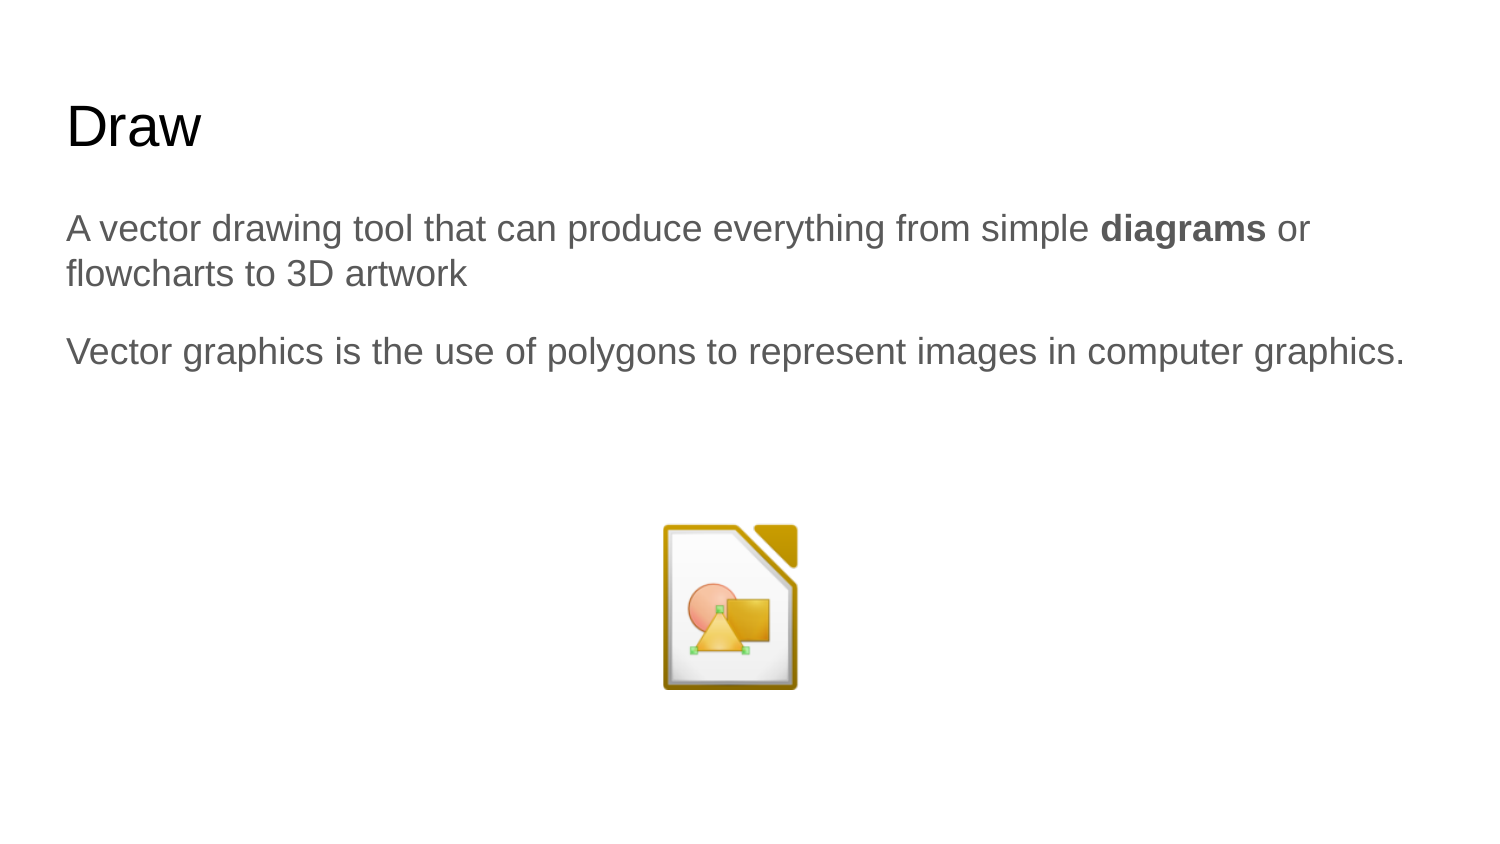

# Draw
A vector drawing tool that can produce everything from simple diagrams or flowcharts to 3D artwork
Vector graphics is the use of polygons to represent images in computer graphics.